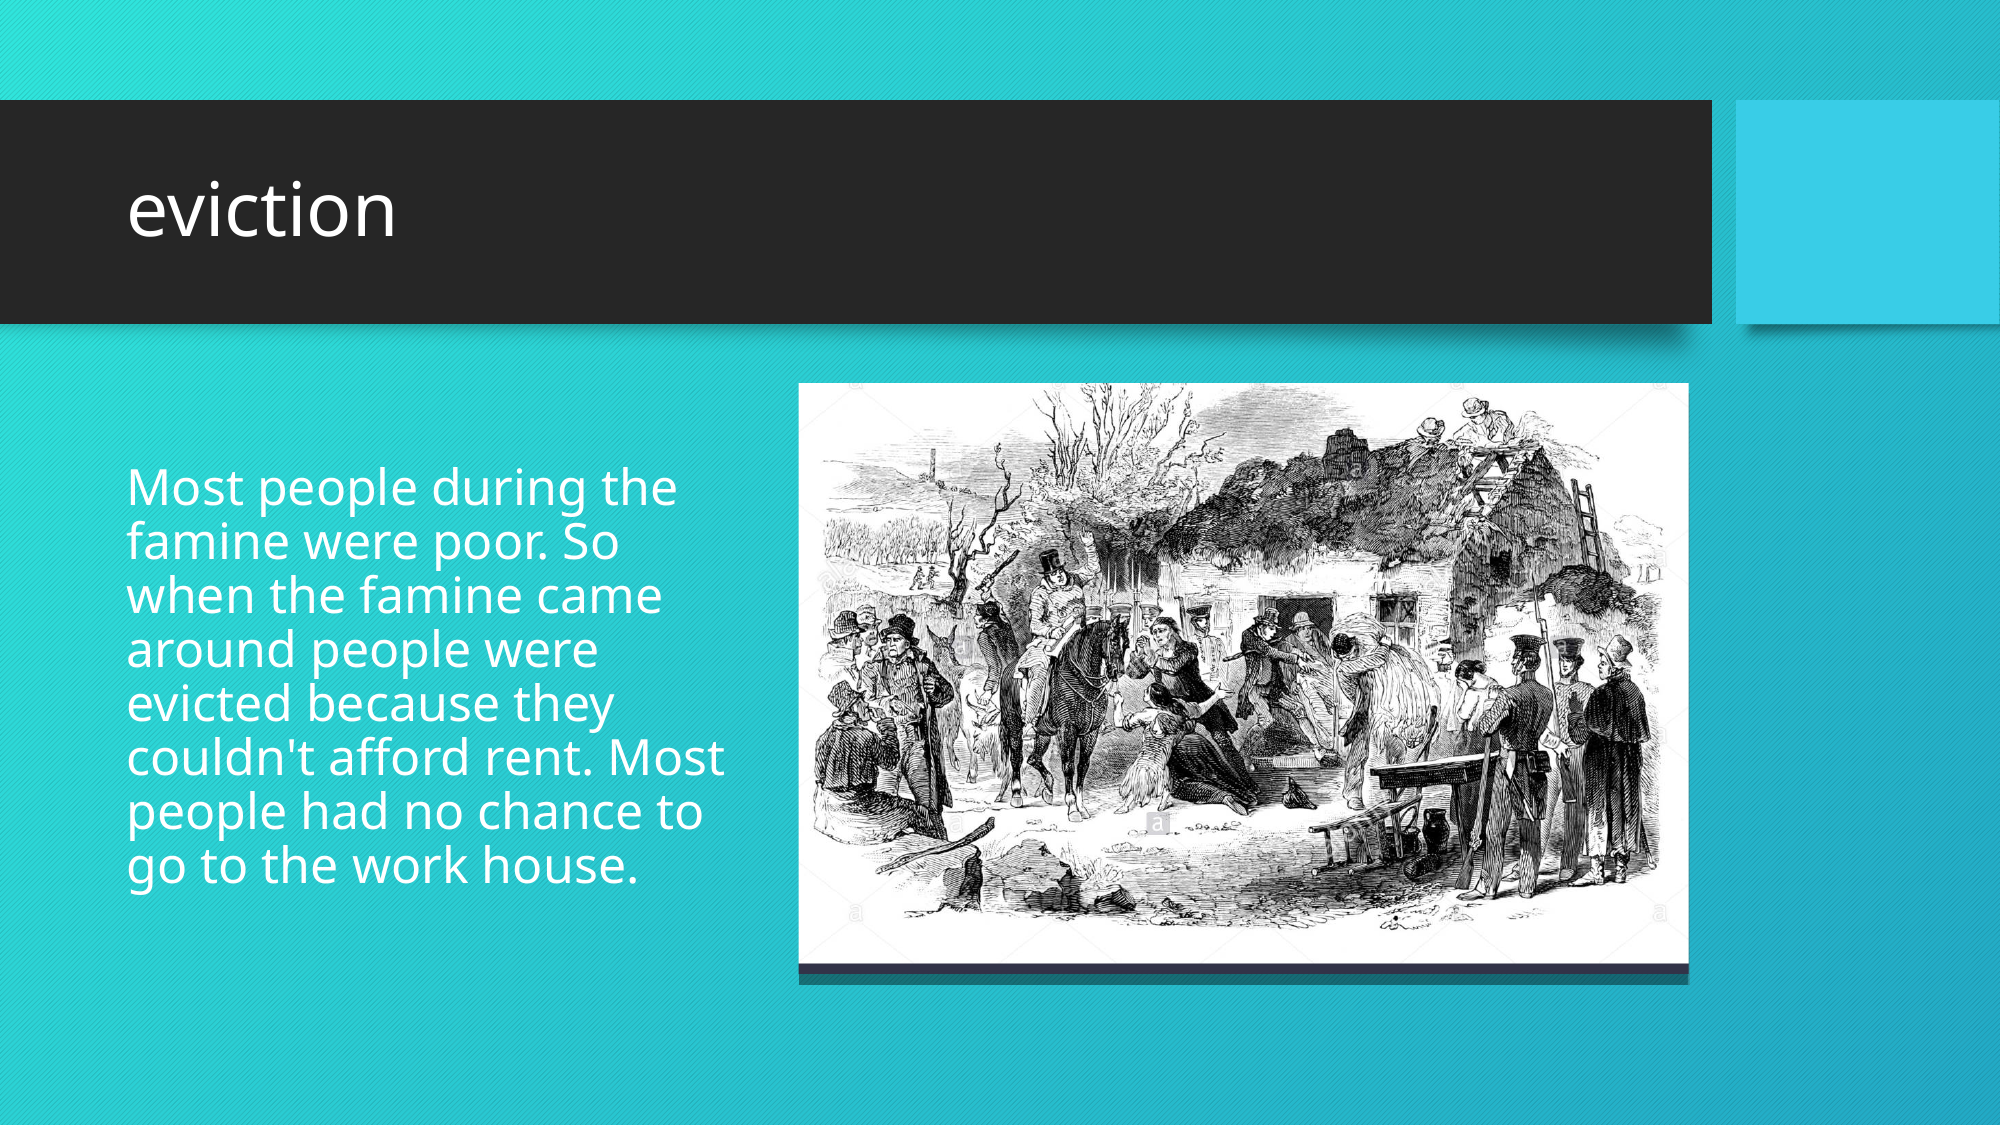

# eviction
Most people during the famine were poor. So when the famine came around people were evicted because they couldn't afford rent. Most people had no chance to go to the work house.